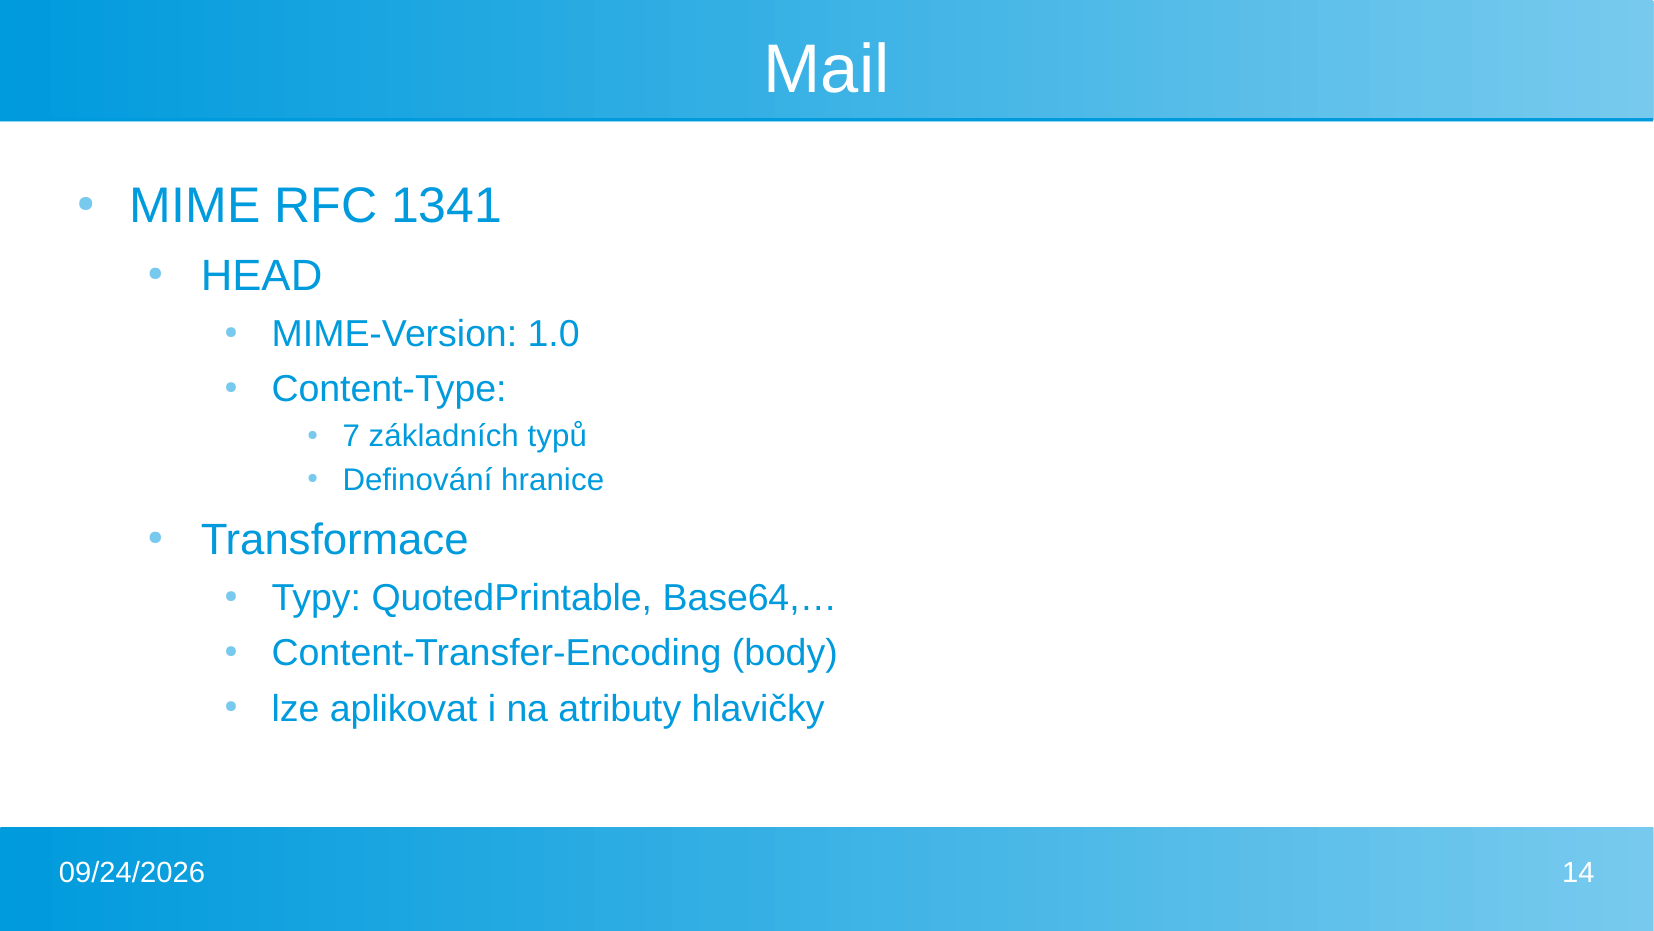

# Mail
MIME RFC 1341
HEAD
MIME-Version: 1.0
Content-Type:
7 základních typů
Definování hranice
Transformace
Typy: QuotedPrintable, Base64,…
Content-Transfer-Encoding (body)
lze aplikovat i na atributy hlavičky
14